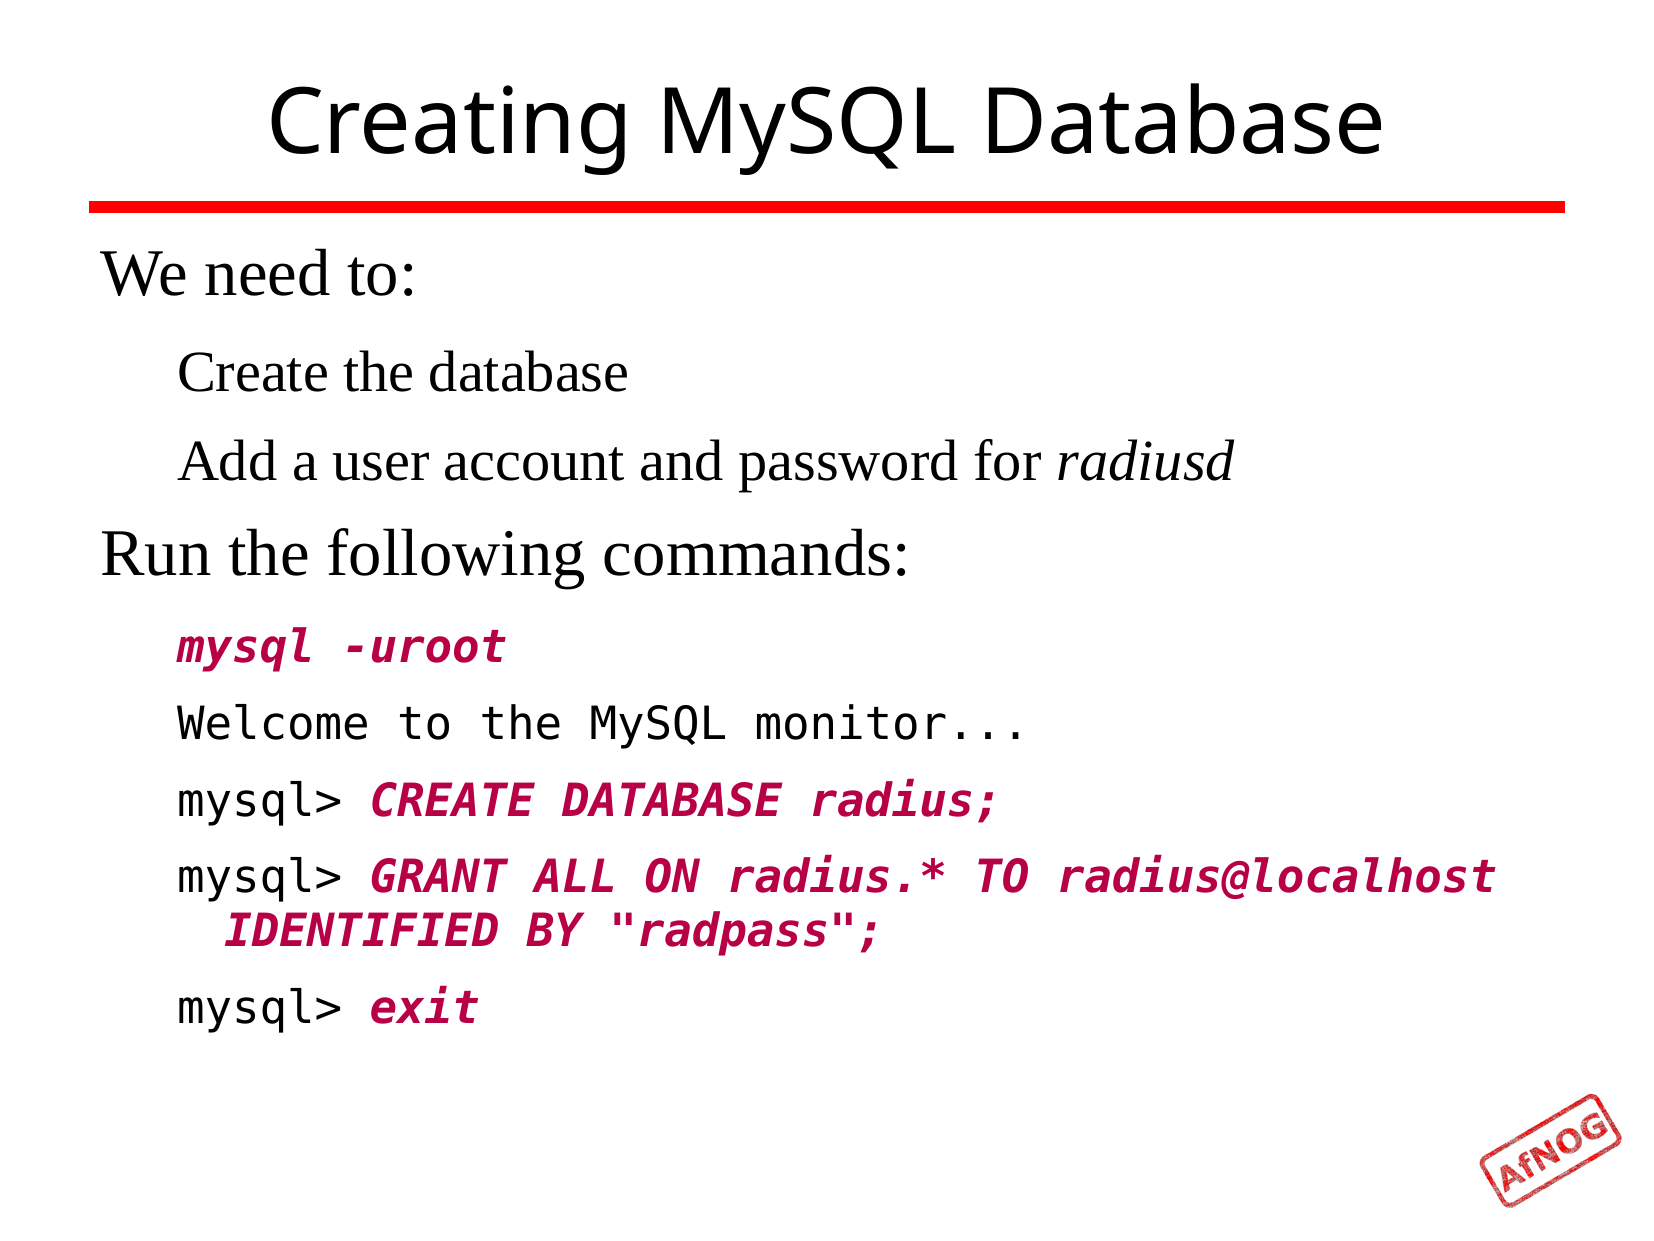

# Creating MySQL Database
We need to:
Create the database
Add a user account and password for radiusd
Run the following commands:
mysql -uroot
Welcome to the MySQL monitor...
mysql> CREATE DATABASE radius;
mysql> GRANT ALL ON radius.* TO radius@localhost IDENTIFIED BY "radpass";
mysql> exit